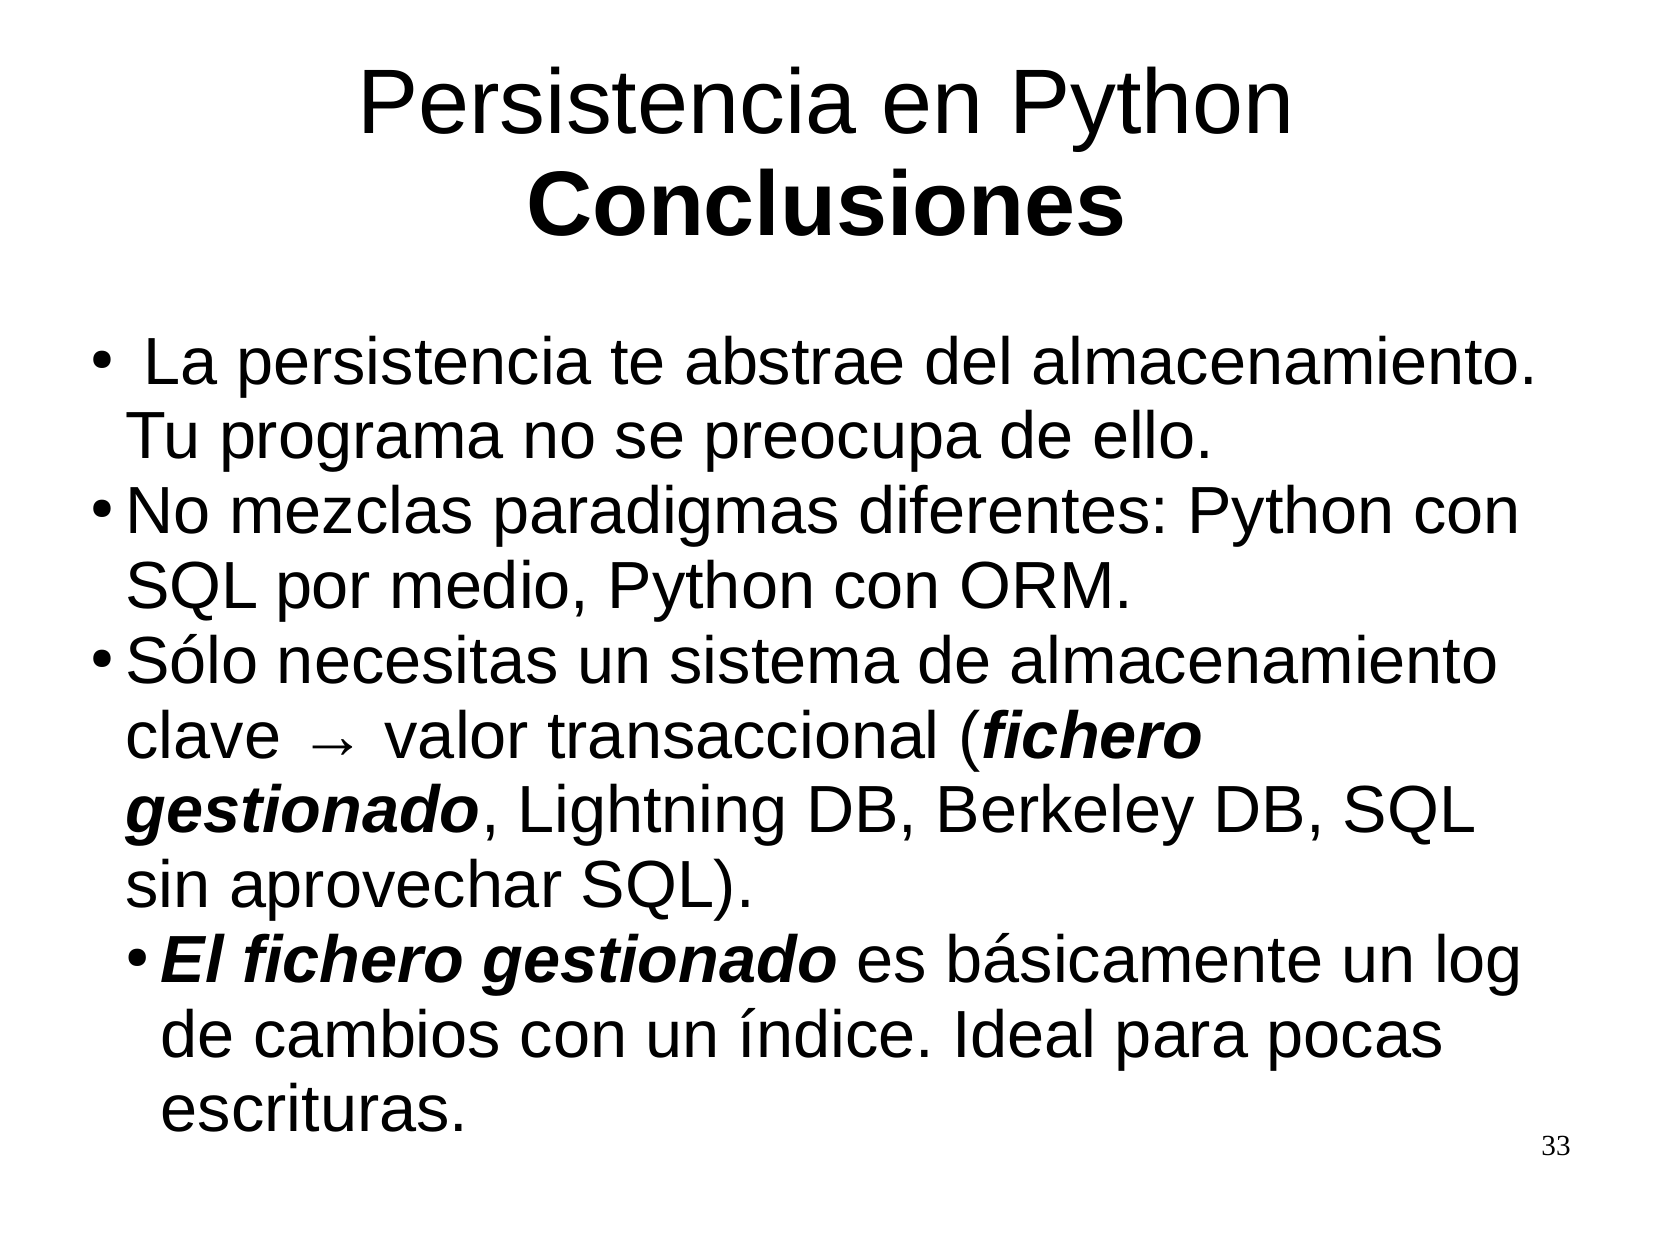

# Persistencia en Python Conclusiones
 La persistencia te abstrae del almacenamiento. Tu programa no se preocupa de ello.
No mezclas paradigmas diferentes: Python con SQL por medio, Python con ORM.
Sólo necesitas un sistema de almacenamiento clave → valor transaccional (fichero gestionado, Lightning DB, Berkeley DB, SQL sin aprovechar SQL).
El fichero gestionado es básicamente un log de cambios con un índice. Ideal para pocas escrituras.
33